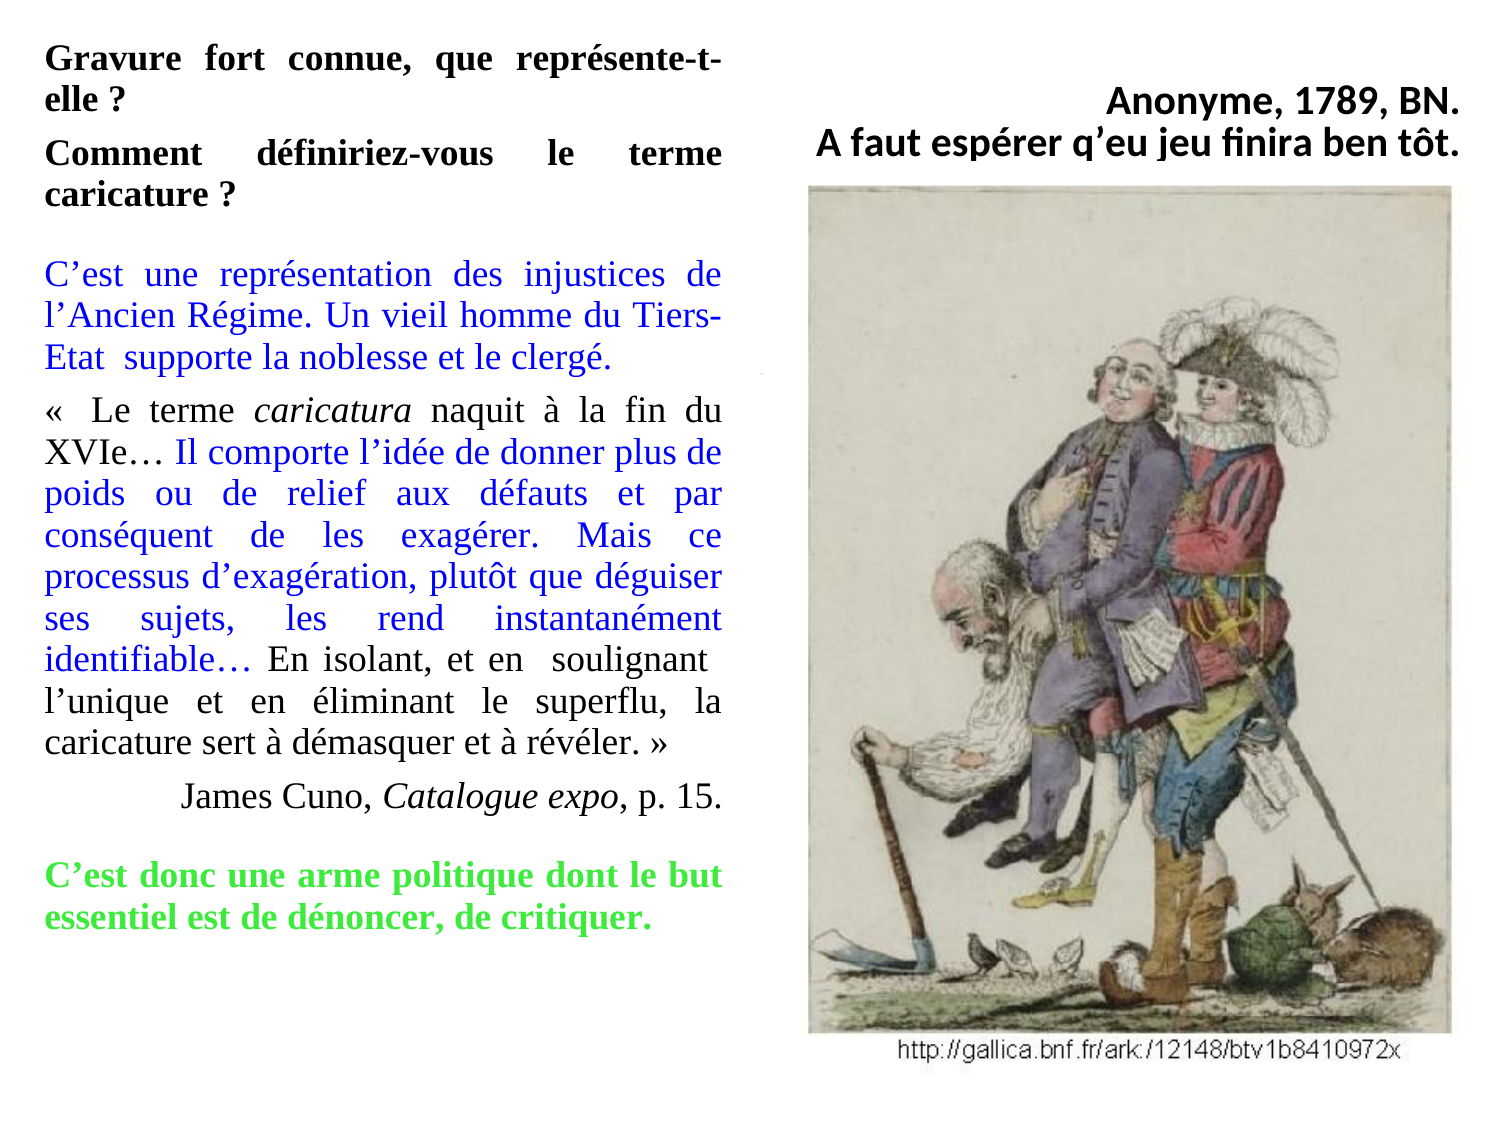

Gravure fort connue, que représente-t-elle ?
Comment définiriez-vous le terme caricature ?
C’est une représentation des injustices de l’Ancien Régime. Un vieil homme du Tiers-Etat supporte la noblesse et le clergé.
«  Le terme caricatura naquit à la fin du XVIe… Il comporte l’idée de donner plus de poids ou de relief aux défauts et par conséquent de les exagérer. Mais ce processus d’exagération, plutôt que déguiser ses sujets, les rend instantanément identifiable… En isolant, et en soulignant l’unique et en éliminant le superflu, la caricature sert à démasquer et à révéler. »
James Cuno, Catalogue expo, p. 15.
C’est donc une arme politique dont le but essentiel est de dénoncer, de critiquer.
Anonyme, 1789, BN.
A faut espérer q’eu jeu finira ben tôt.